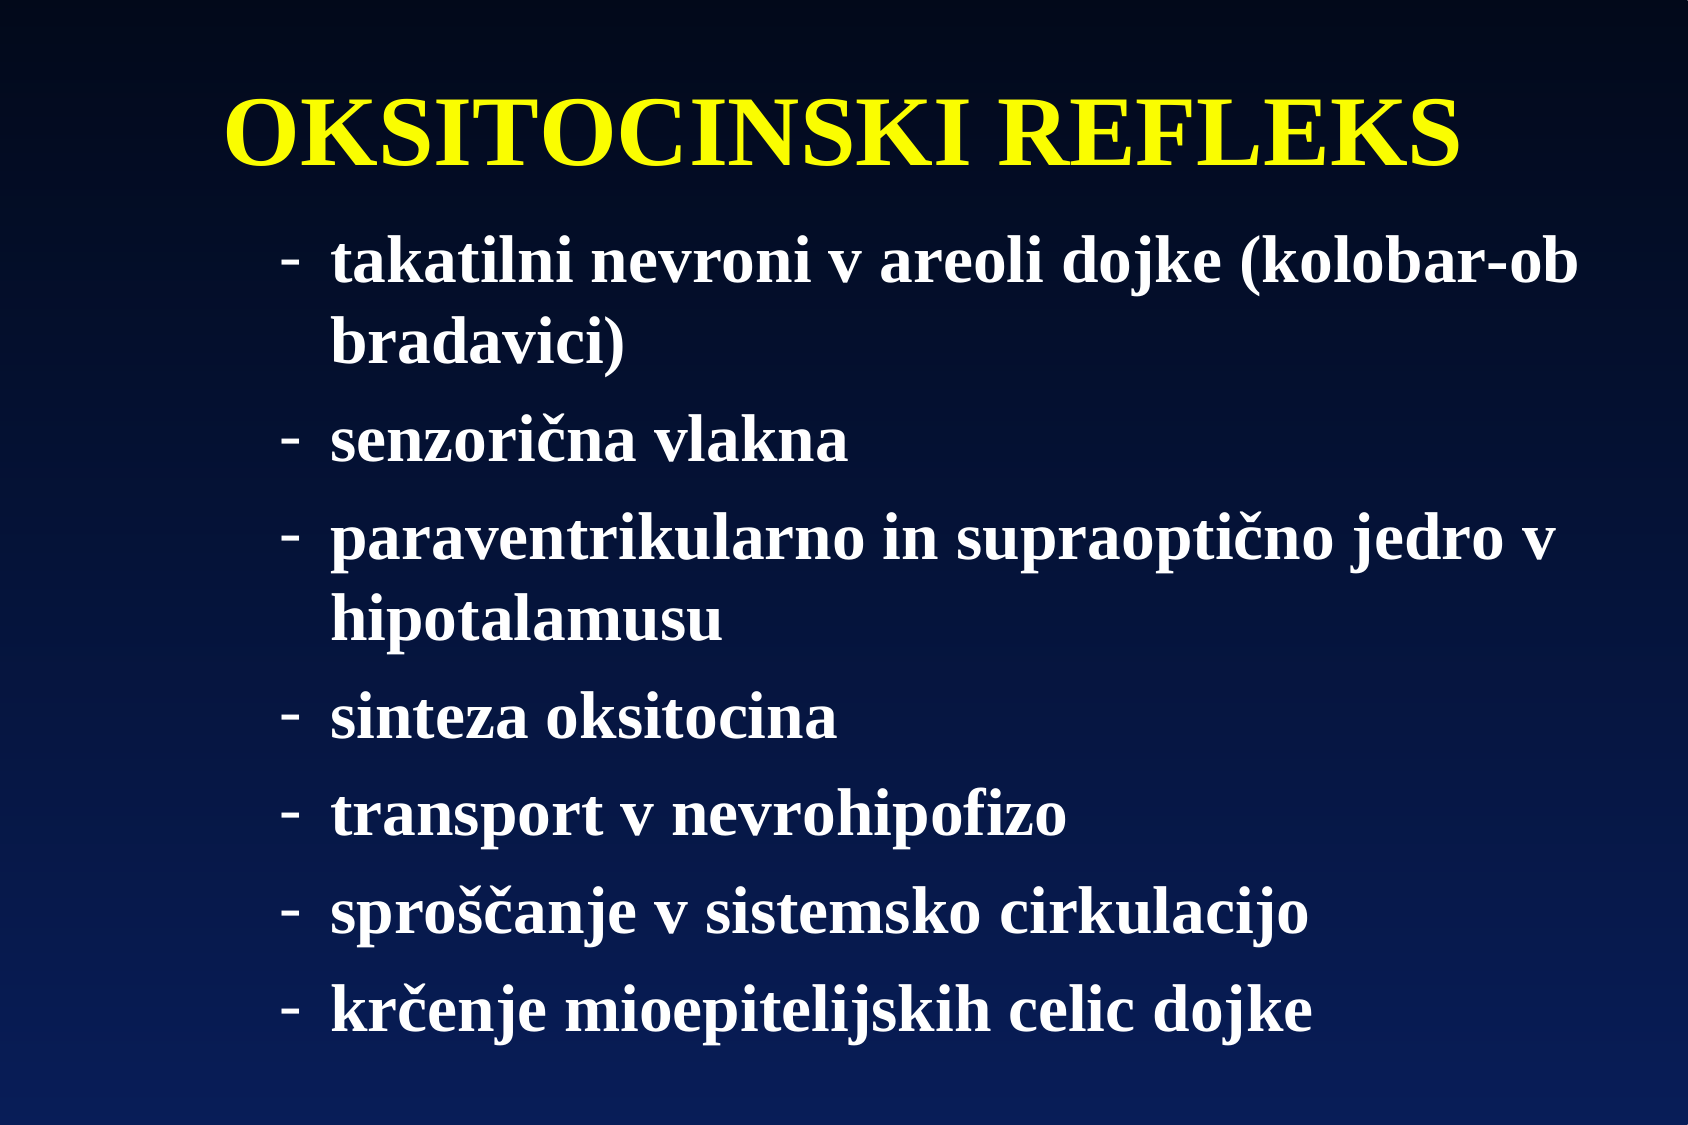

# OKSITOCINSKI REFLEKS
takatilni nevroni v areoli dojke (kolobar-ob bradavici)
senzorična vlakna
paraventrikularno in supraoptično jedro v hipotalamusu
sinteza oksitocina
transport v nevrohipofizo
sproščanje v sistemsko cirkulacijo
krčenje mioepitelijskih celic dojke